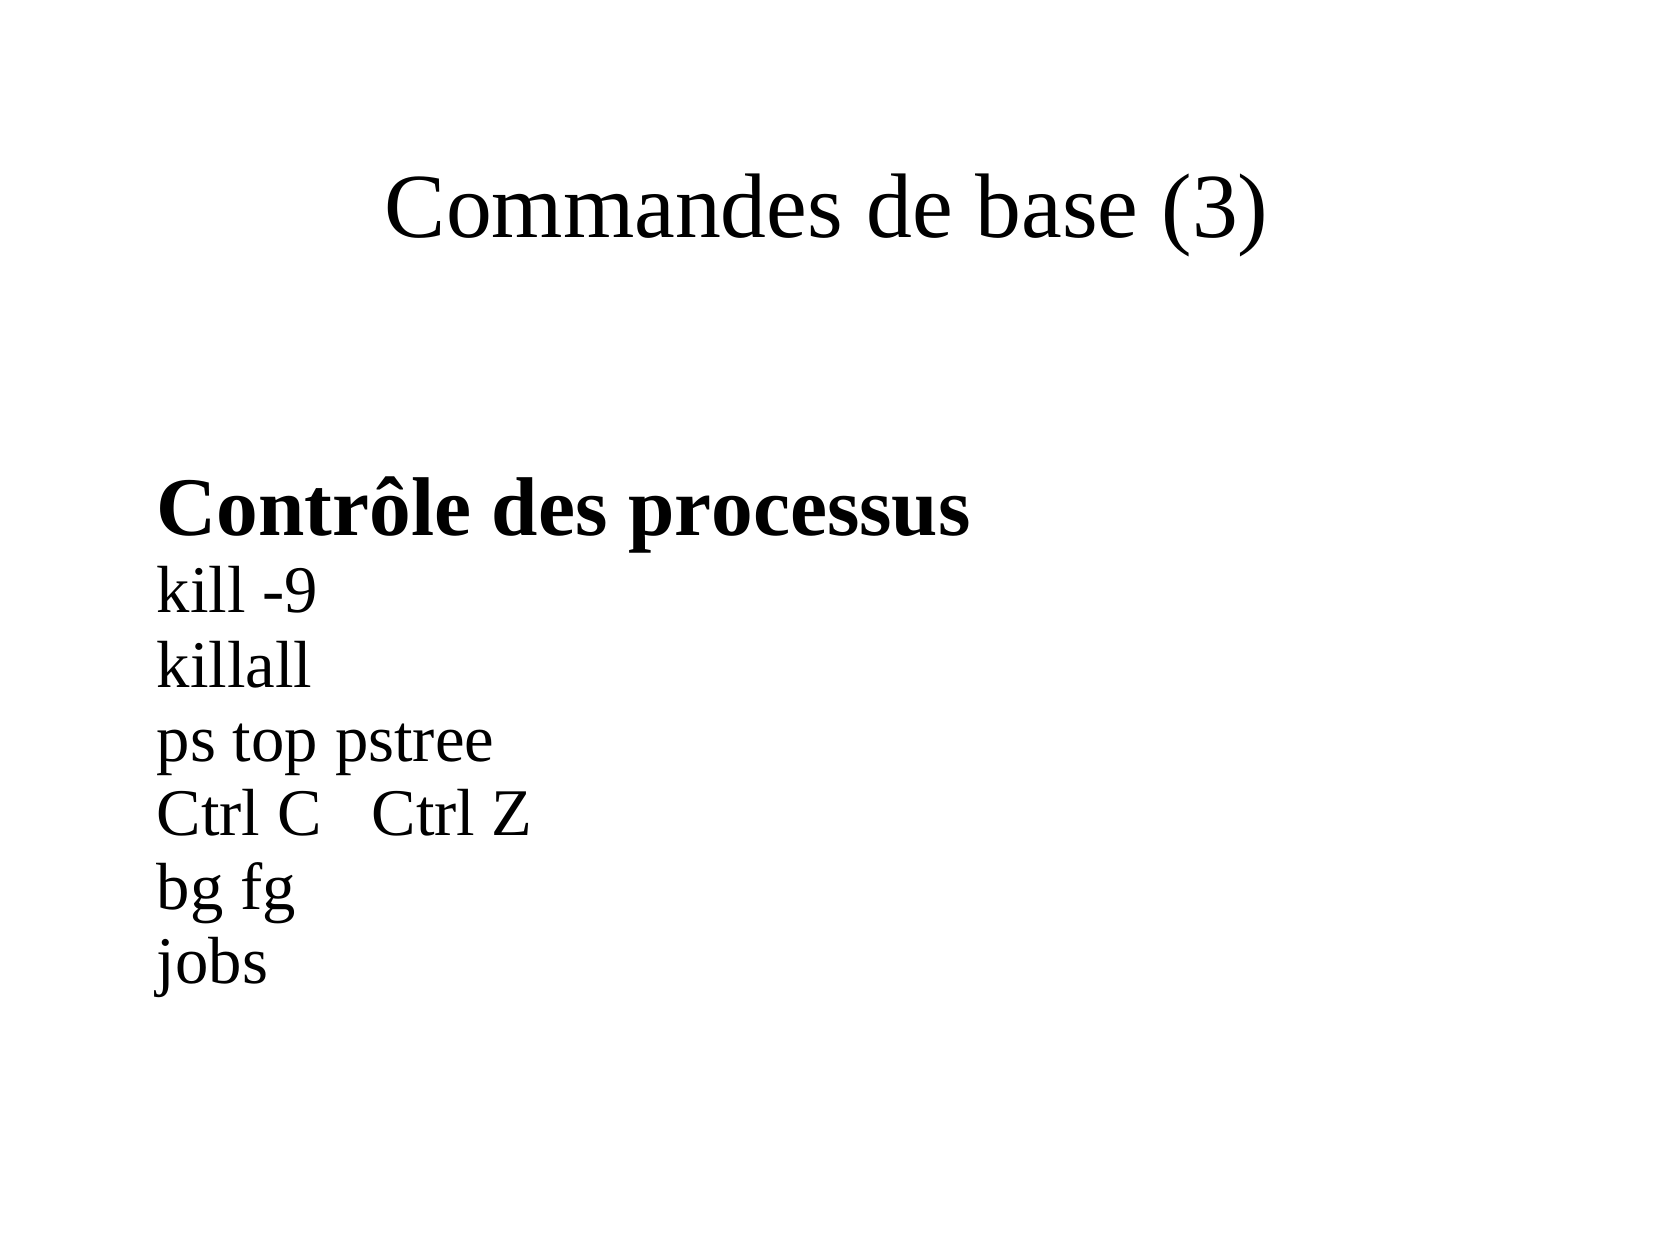

# Commandes de base (3)
Contrôle des processus
kill -9
killall
ps top pstree
Ctrl C Ctrl Z
bg fg
jobs